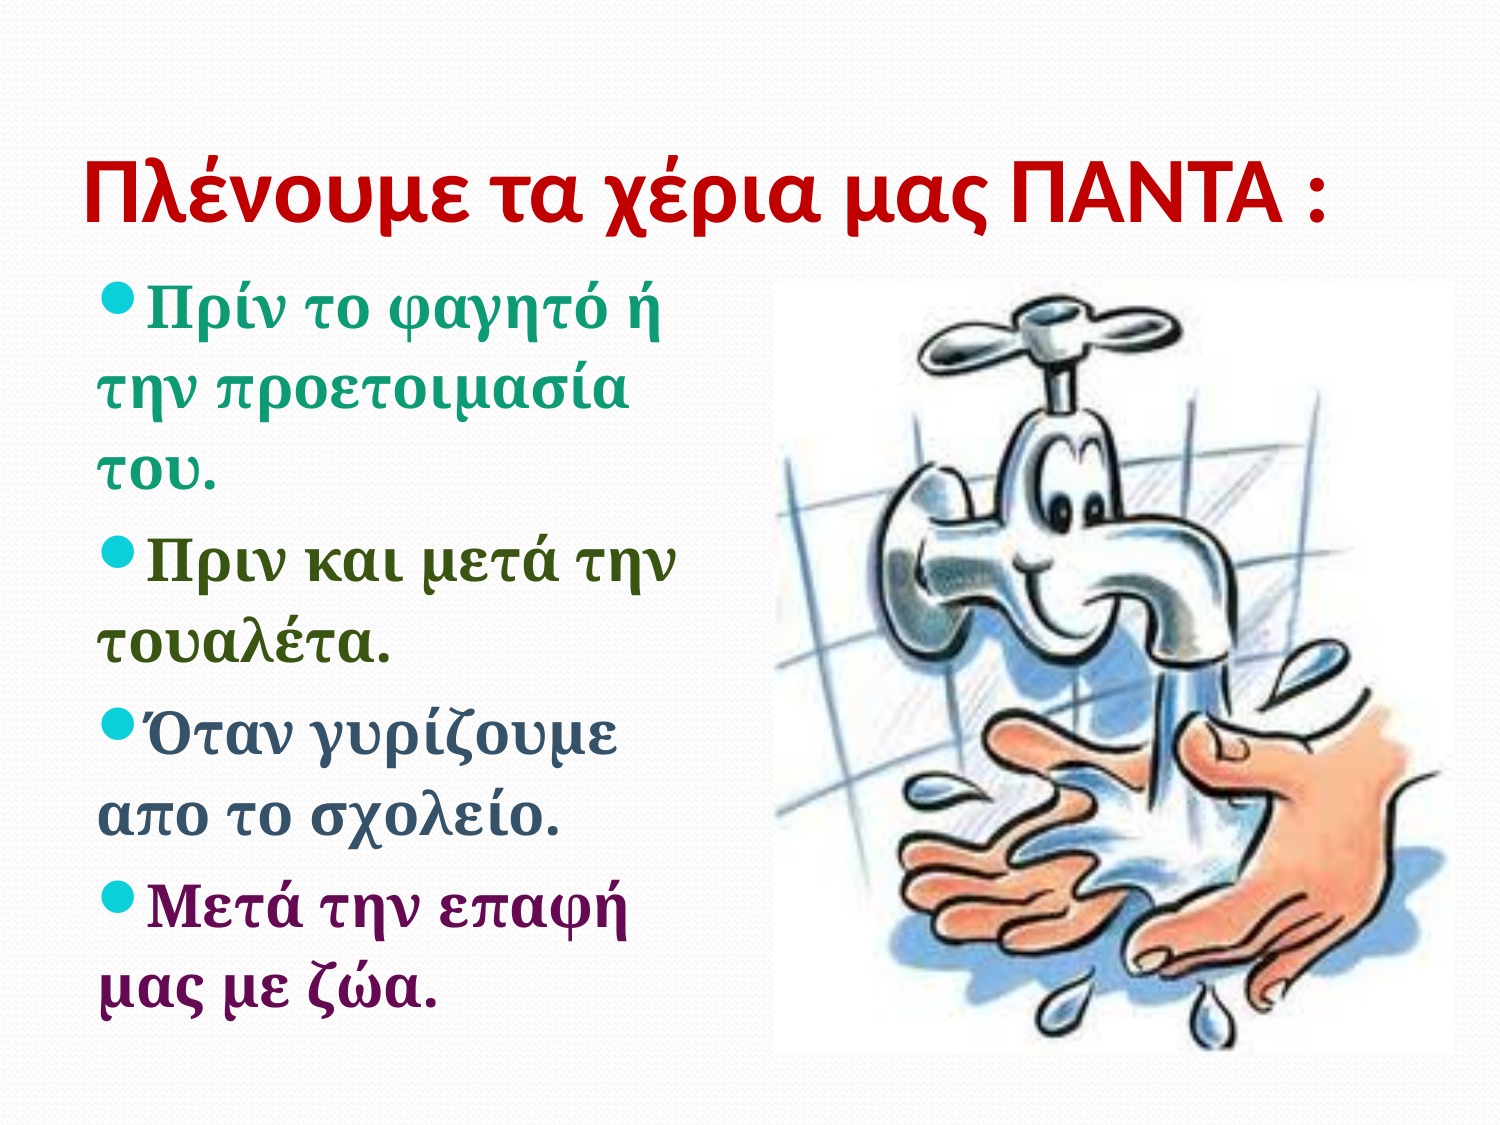

# Πλένουμε τα χέρια μας ΠΑΝΤΑ :
Πρίν το φαγητό ή την προετοιμασία του.
Πριν και μετά την τουαλέτα.
Όταν γυρίζουμε απο το σχολείο.
Μετά την επαφή μας με ζώα.